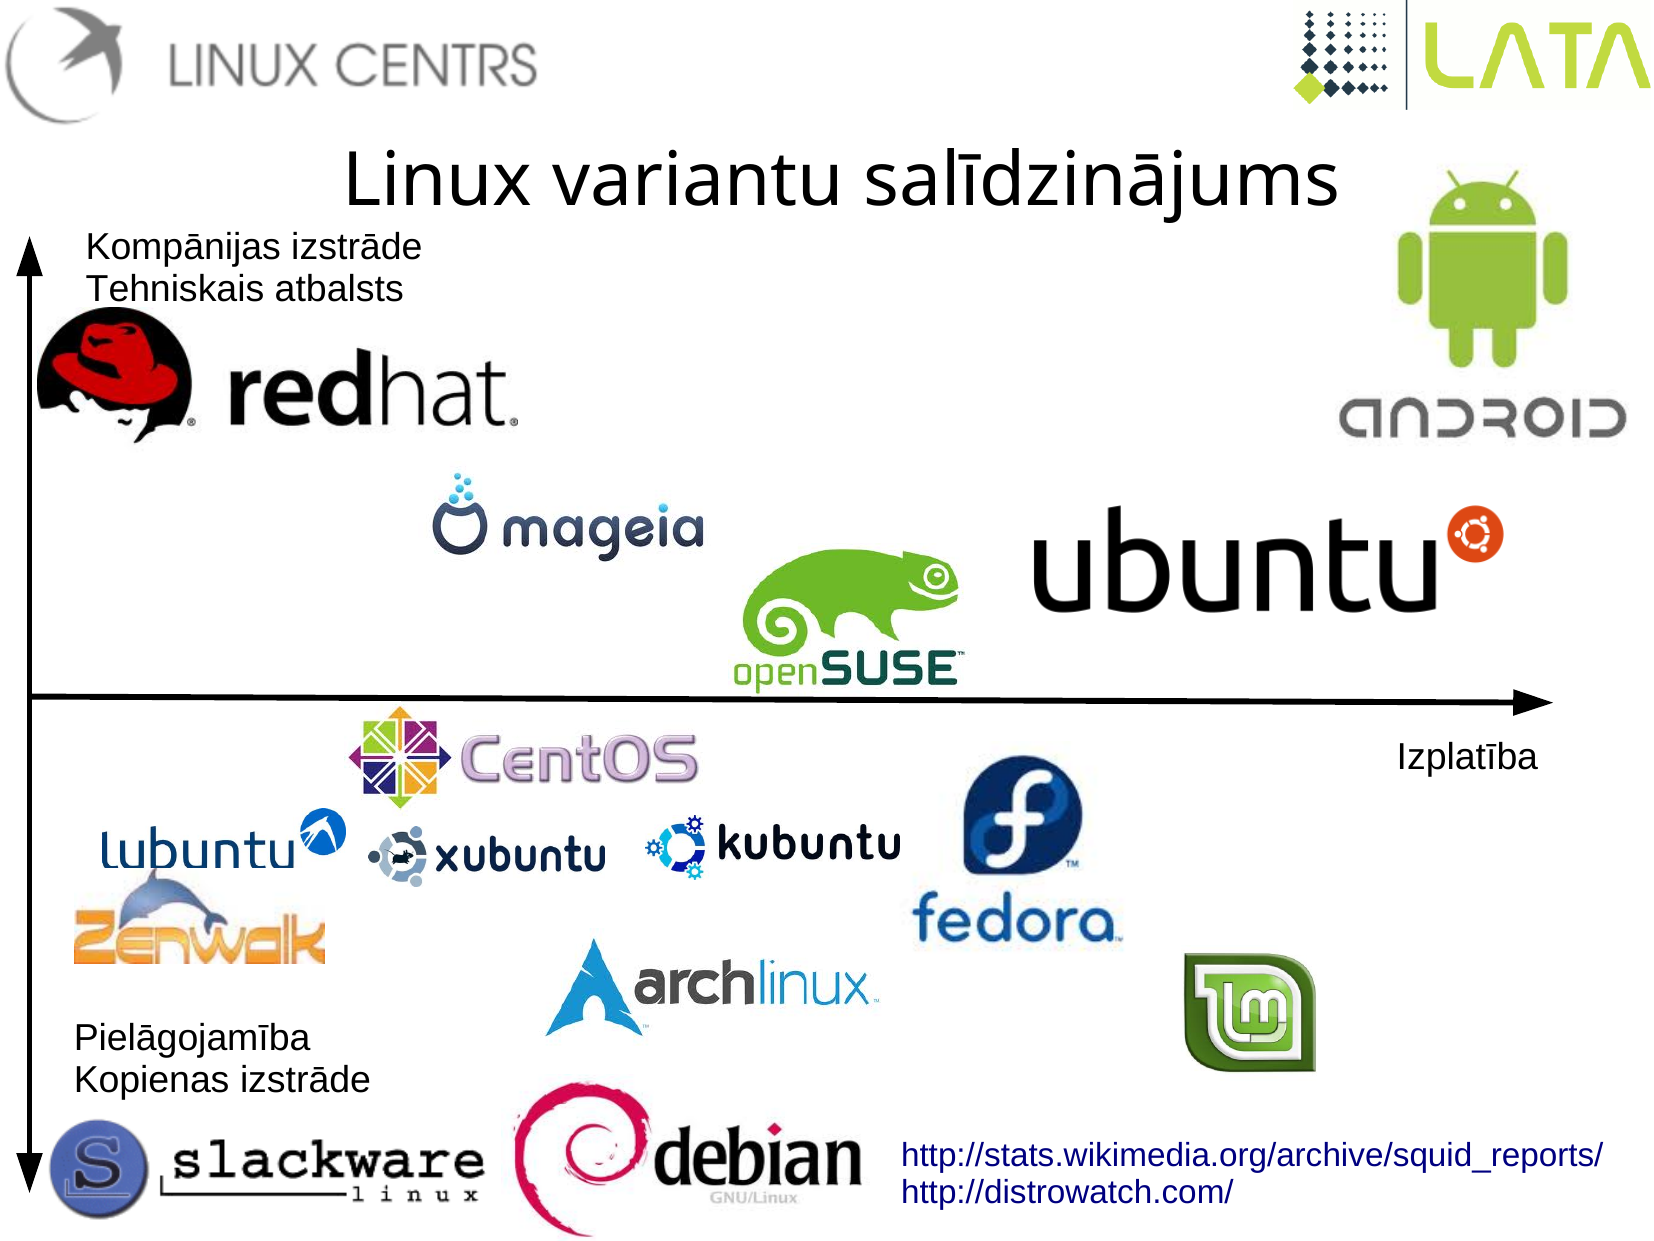

# Linux variantu salīdzinājums
Kompānijas izstrāde
Tehniskais atbalsts
Izplatība
Pielāgojamība
Kopienas izstrāde
http://stats.wikimedia.org/archive/squid_reports/
http://distrowatch.com/